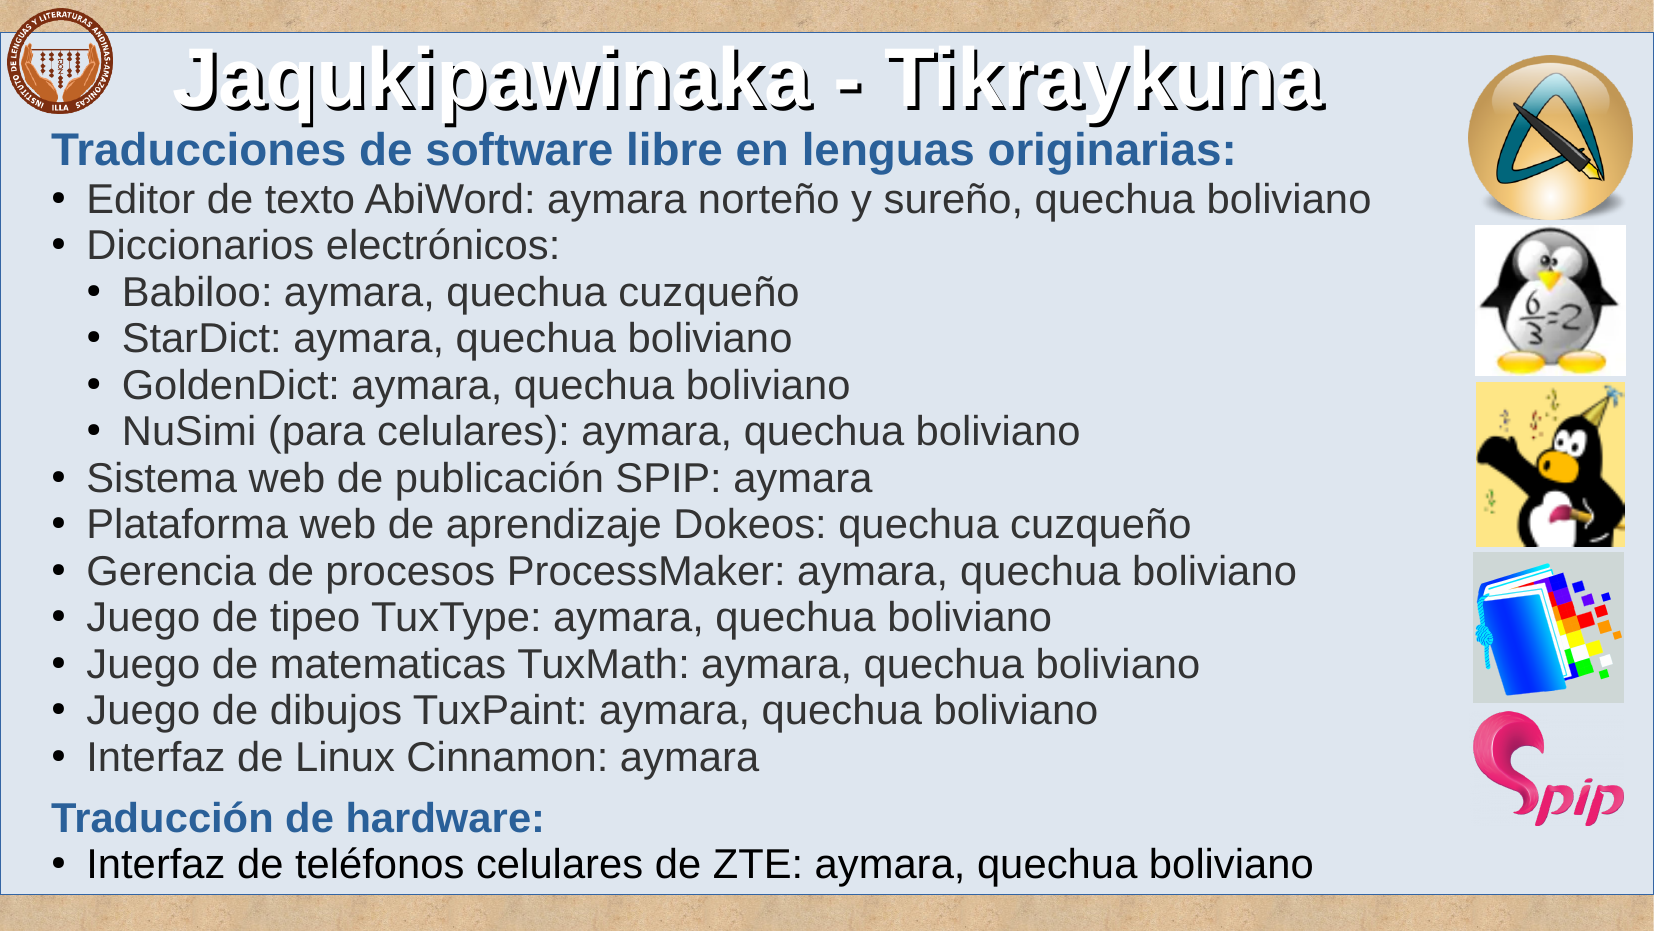

#
Jaqukipawinaka - Tikraykuna
Traducciones de software libre en lenguas originarias:
Editor de texto AbiWord: aymara norteño y sureño, quechua boliviano
Diccionarios electrónicos:
Babiloo: aymara, quechua cuzqueño
StarDict: aymara, quechua boliviano
GoldenDict: aymara, quechua boliviano
NuSimi (para celulares): aymara, quechua boliviano
Sistema web de publicación SPIP: aymara
Plataforma web de aprendizaje Dokeos: quechua cuzqueño
Gerencia de procesos ProcessMaker: aymara, quechua boliviano
Juego de tipeo TuxType: aymara, quechua boliviano
Juego de matematicas TuxMath: aymara, quechua boliviano
Juego de dibujos TuxPaint: aymara, quechua boliviano
Interfaz de Linux Cinnamon: aymara
Traducción de hardware:
Interfaz de teléfonos celulares de ZTE: aymara, quechua boliviano